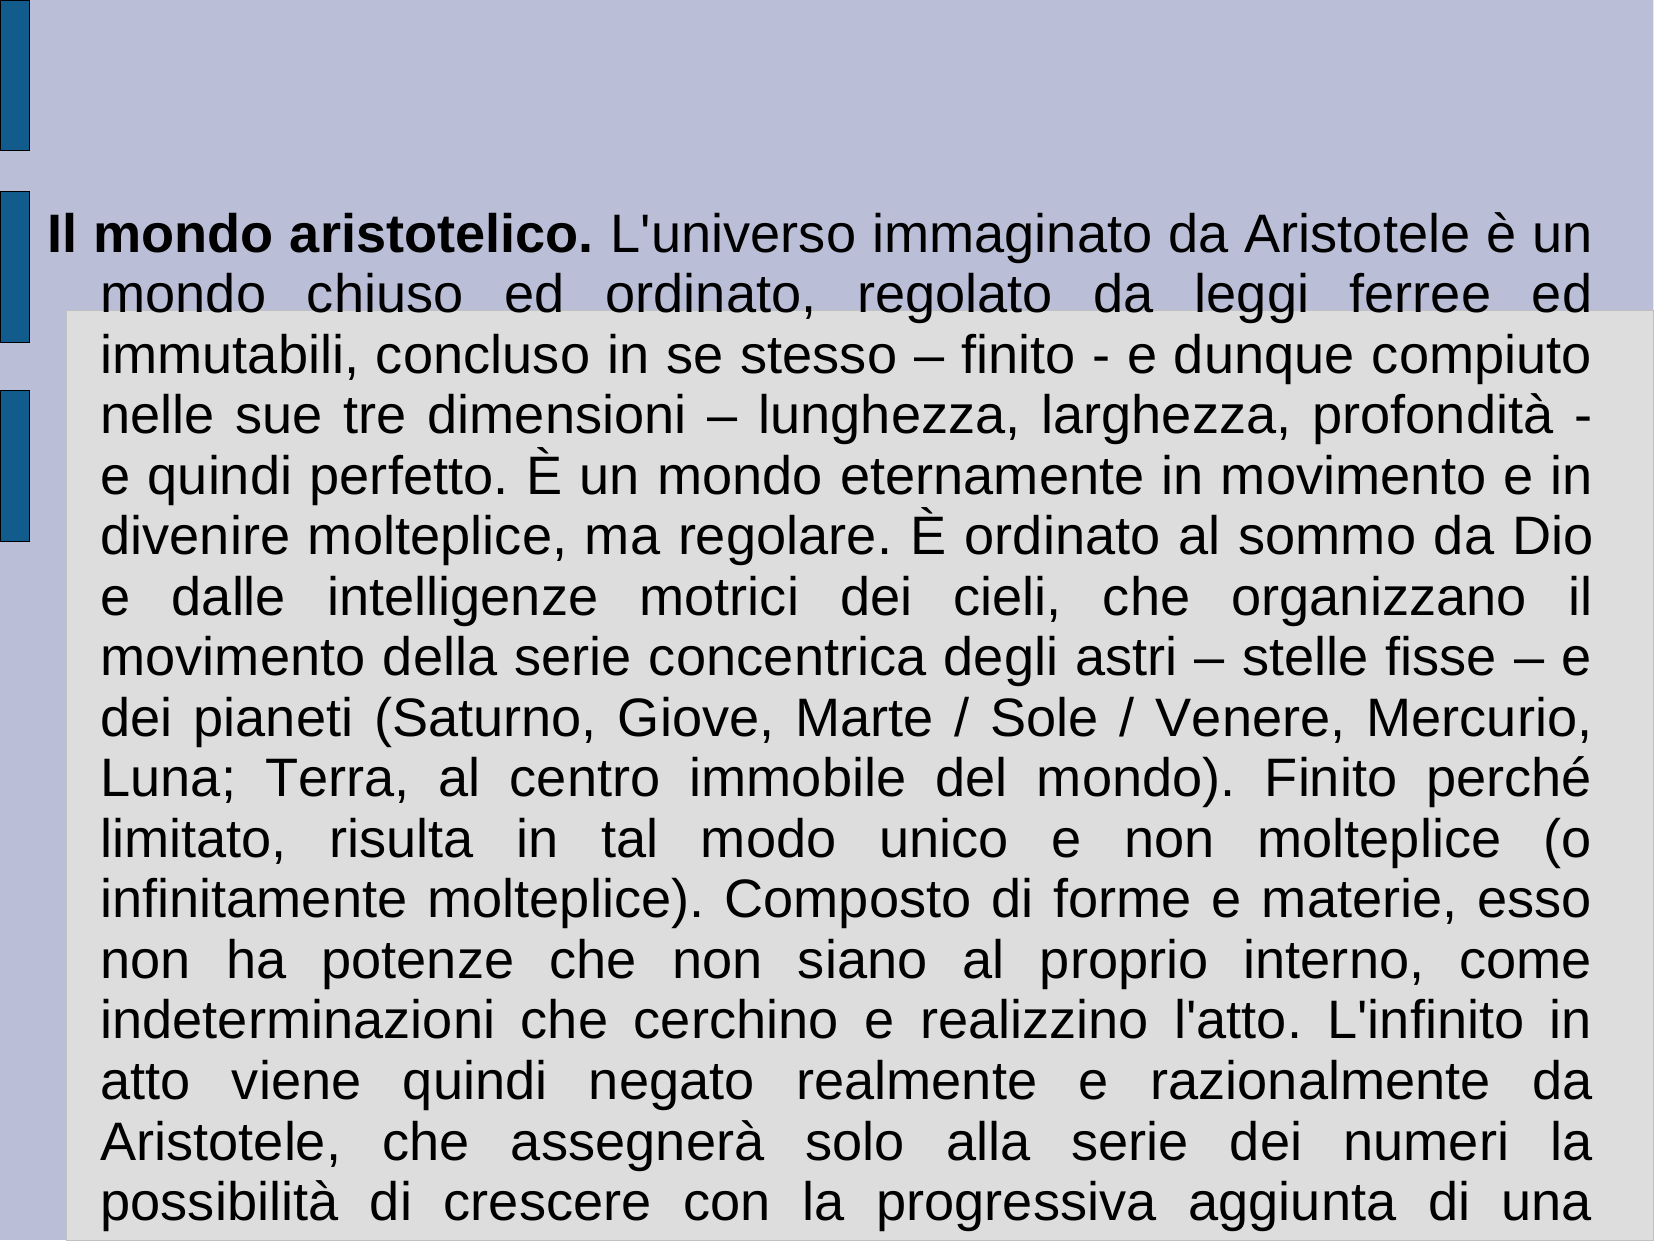

#
Il mondo aristotelico. L'universo immaginato da Aristotele è un mondo chiuso ed ordinato, regolato da leggi ferree ed immutabili, concluso in se stesso – finito - e dunque compiuto nelle sue tre dimensioni – lunghezza, larghezza, profondità - e quindi perfetto. È un mondo eternamente in movimento e in divenire molteplice, ma regolare. È ordinato al sommo da Dio e dalle intelligenze motrici dei cieli, che organizzano il movimento della serie concentrica degli astri – stelle fisse – e dei pianeti (Saturno, Giove, Marte / Sole / Venere, Mercurio, Luna; Terra, al centro immobile del mondo). Finito perché limitato, risulta in tal modo unico e non molteplice (o infinitamente molteplice). Composto di forme e materie, esso non ha potenze che non siano al proprio interno, come indeterminazioni che cerchino e realizzino l'atto. L'infinito in atto viene quindi negato realmente e razionalmente da Aristotele, che assegnerà solo alla serie dei numeri la possibilità di crescere con la progressiva aggiunta di una quantità di misura e unità.